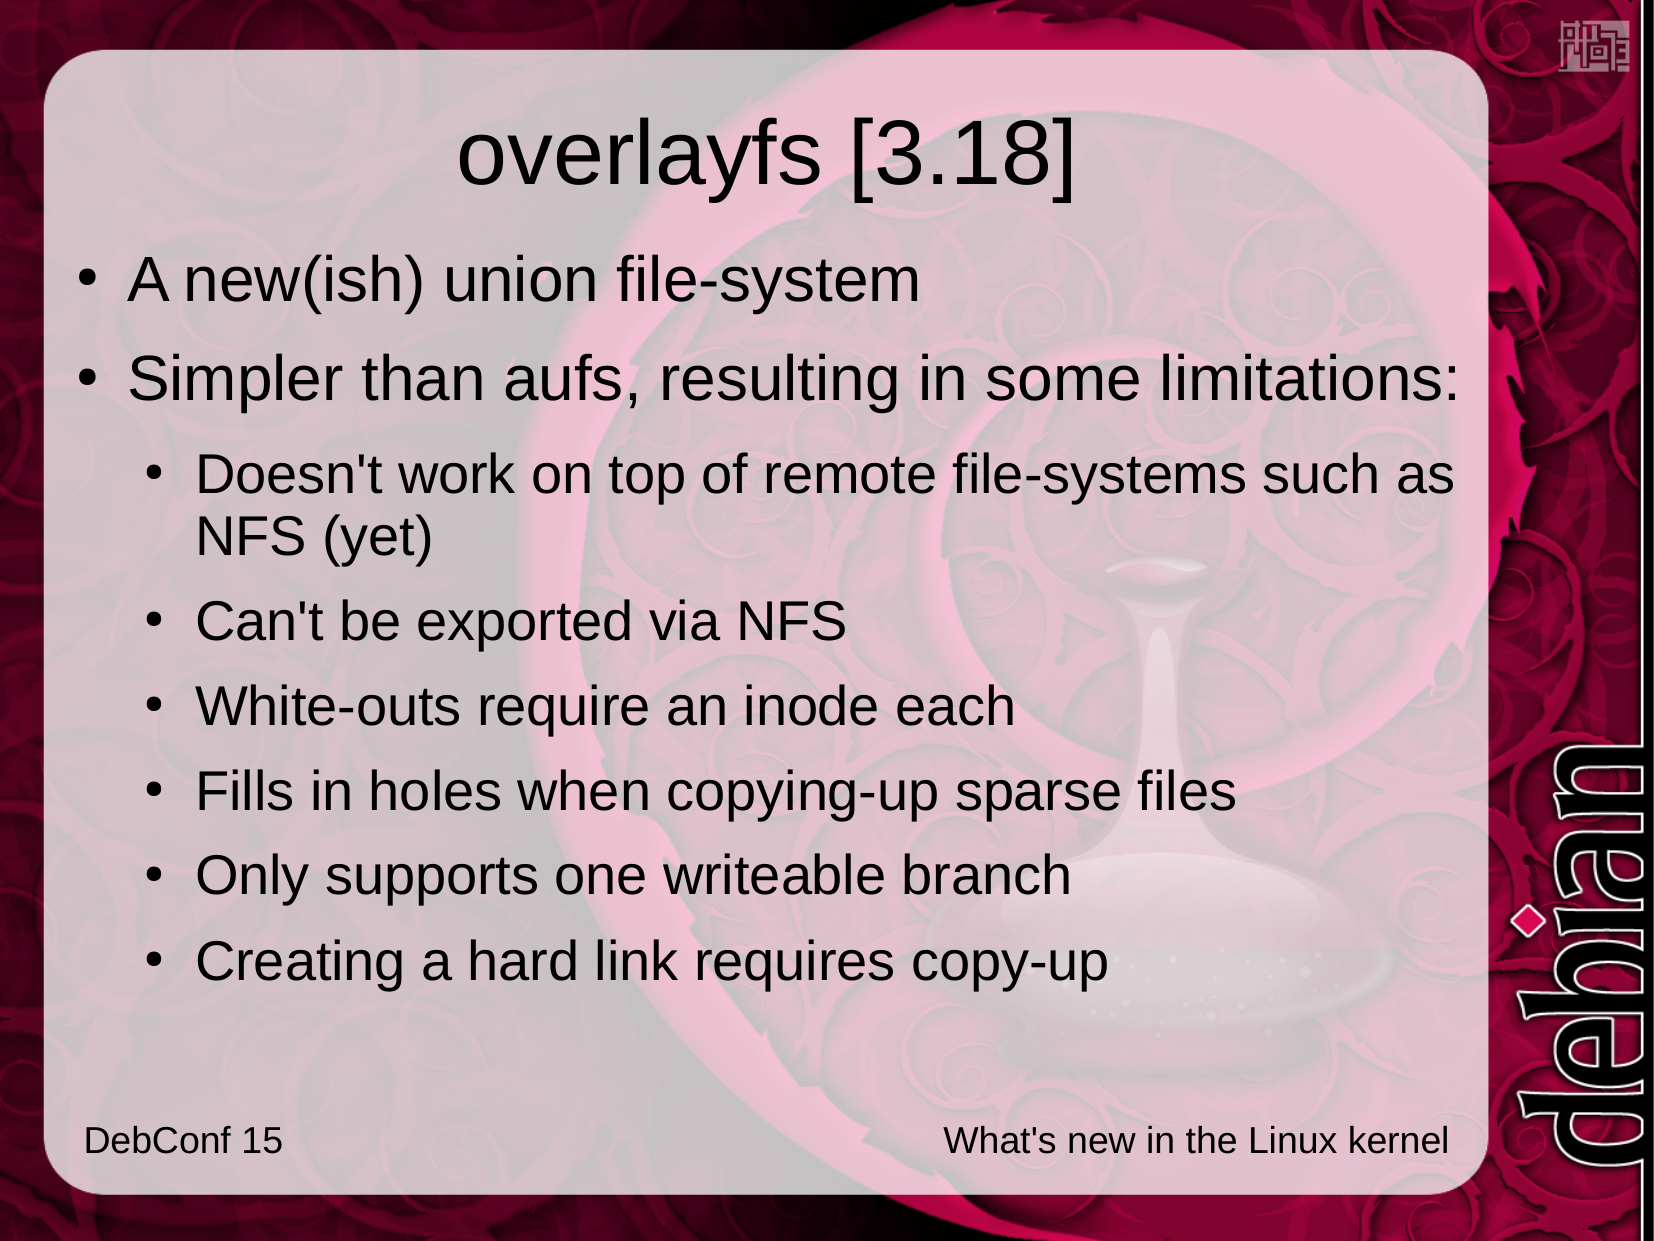

# overlayfs [3.18]
A new(ish) union file-system
Simpler than aufs, resulting in some limitations:
Doesn't work on top of remote file-systems such as NFS (yet)
Can't be exported via NFS
White-outs require an inode each
Fills in holes when copying-up sparse files
Only supports one writeable branch
Creating a hard link requires copy-up
DebConf 15
What's new in the Linux kernel